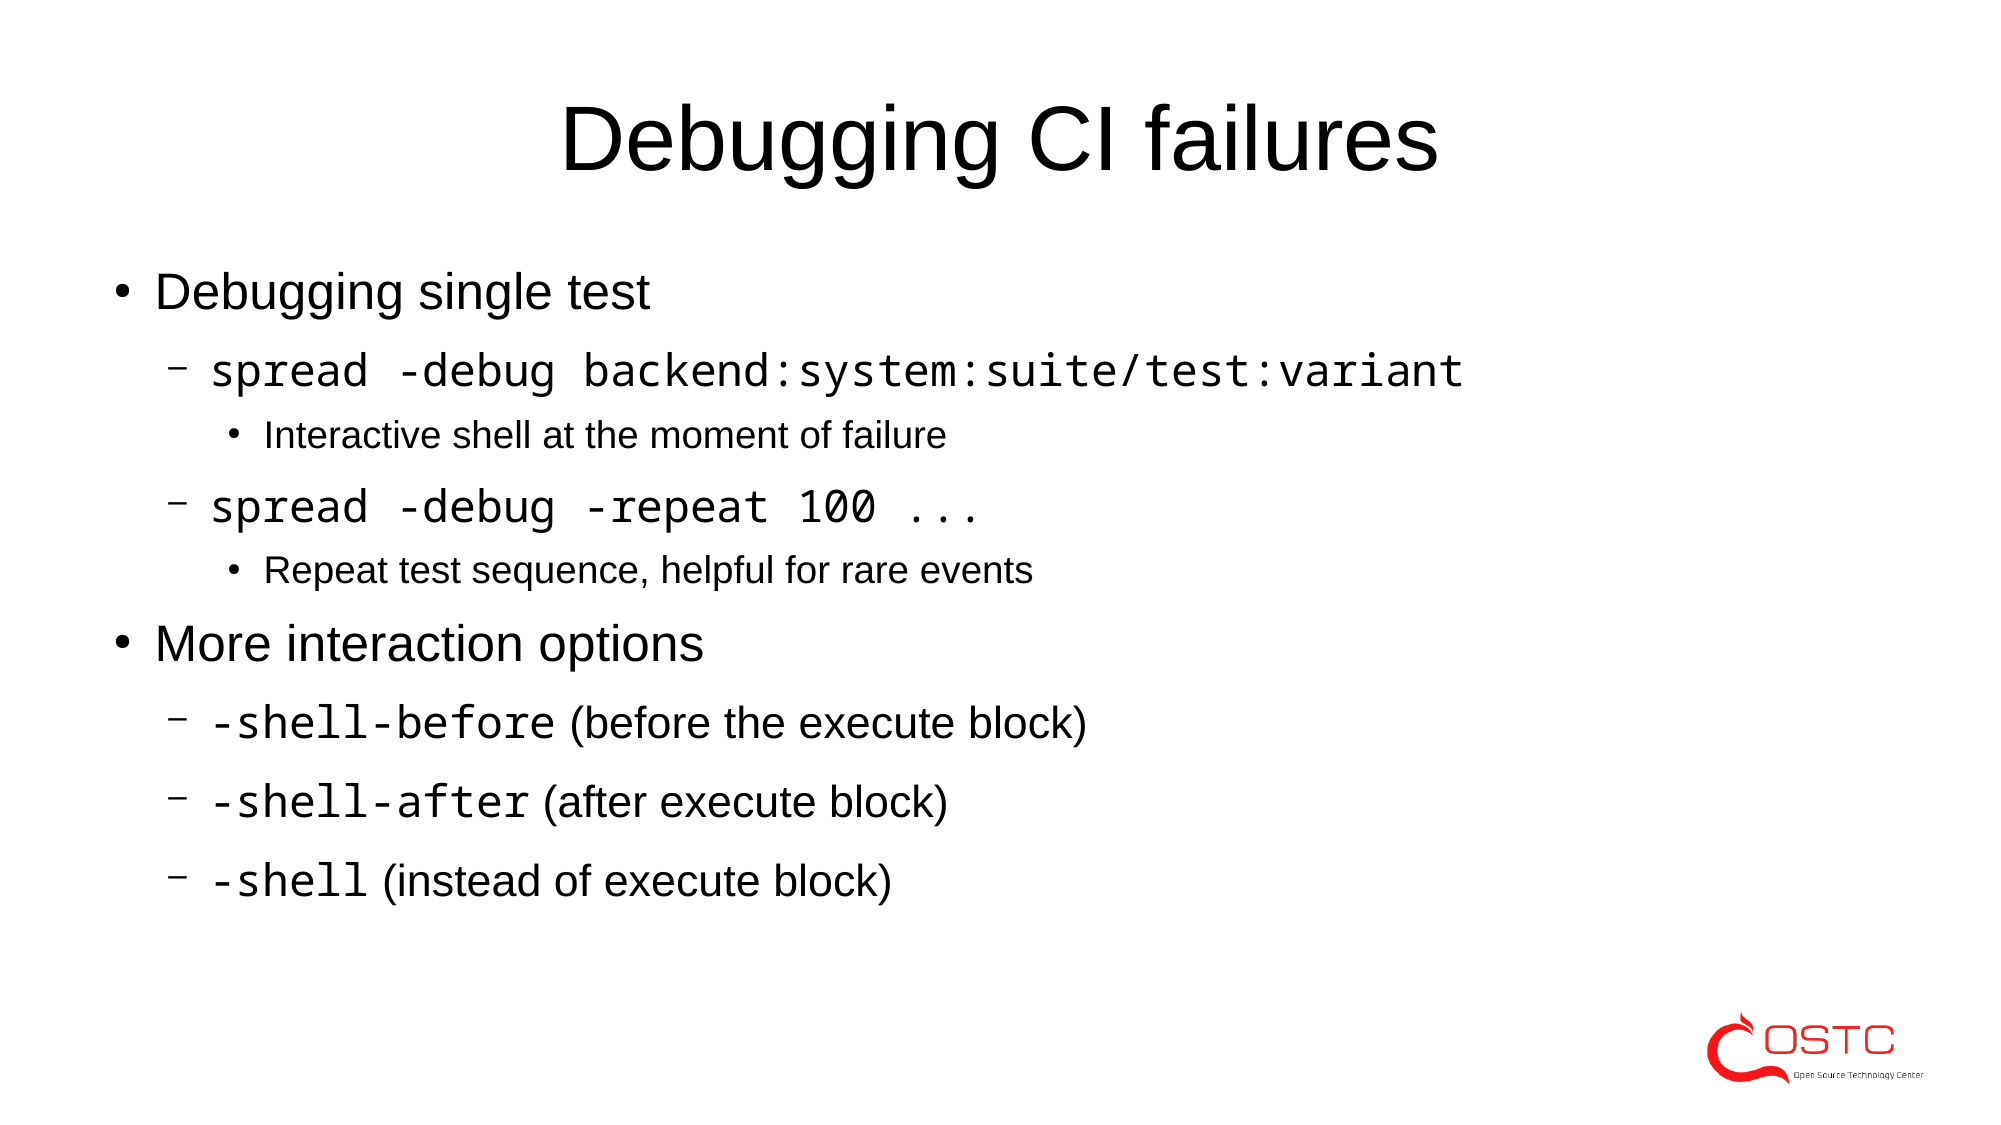

# Debugging CI failures
Debugging single test
spread -debug backend:system:suite/test:variant
Interactive shell at the moment of failure
spread -debug -repeat 100 ...
Repeat test sequence, helpful for rare events
More interaction options
-shell-before (before the execute block)
-shell-after (after execute block)
-shell (instead of execute block)